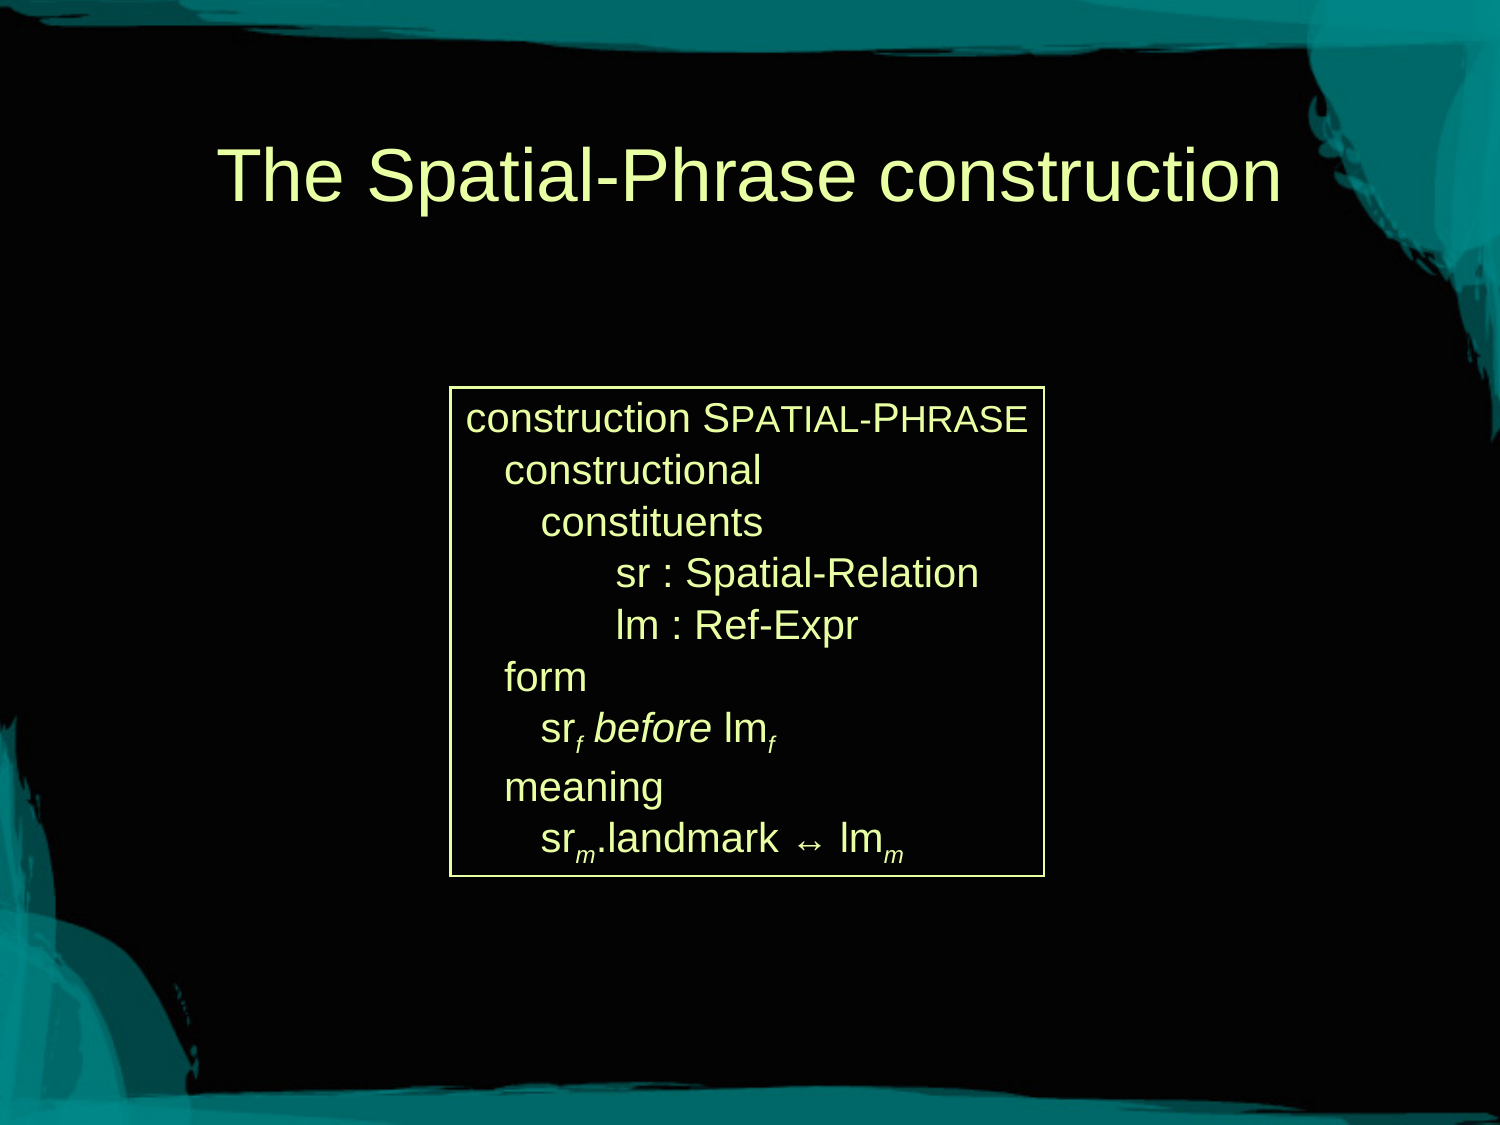

# The Spatial-Phrase construction
construction SPATIAL-PHRASE
	constructional
		constituents
			sr : Spatial-Relation
			lm : Ref-Expr
	form
		srf before lmf
	meaning
		srm.landmark ↔ lmm